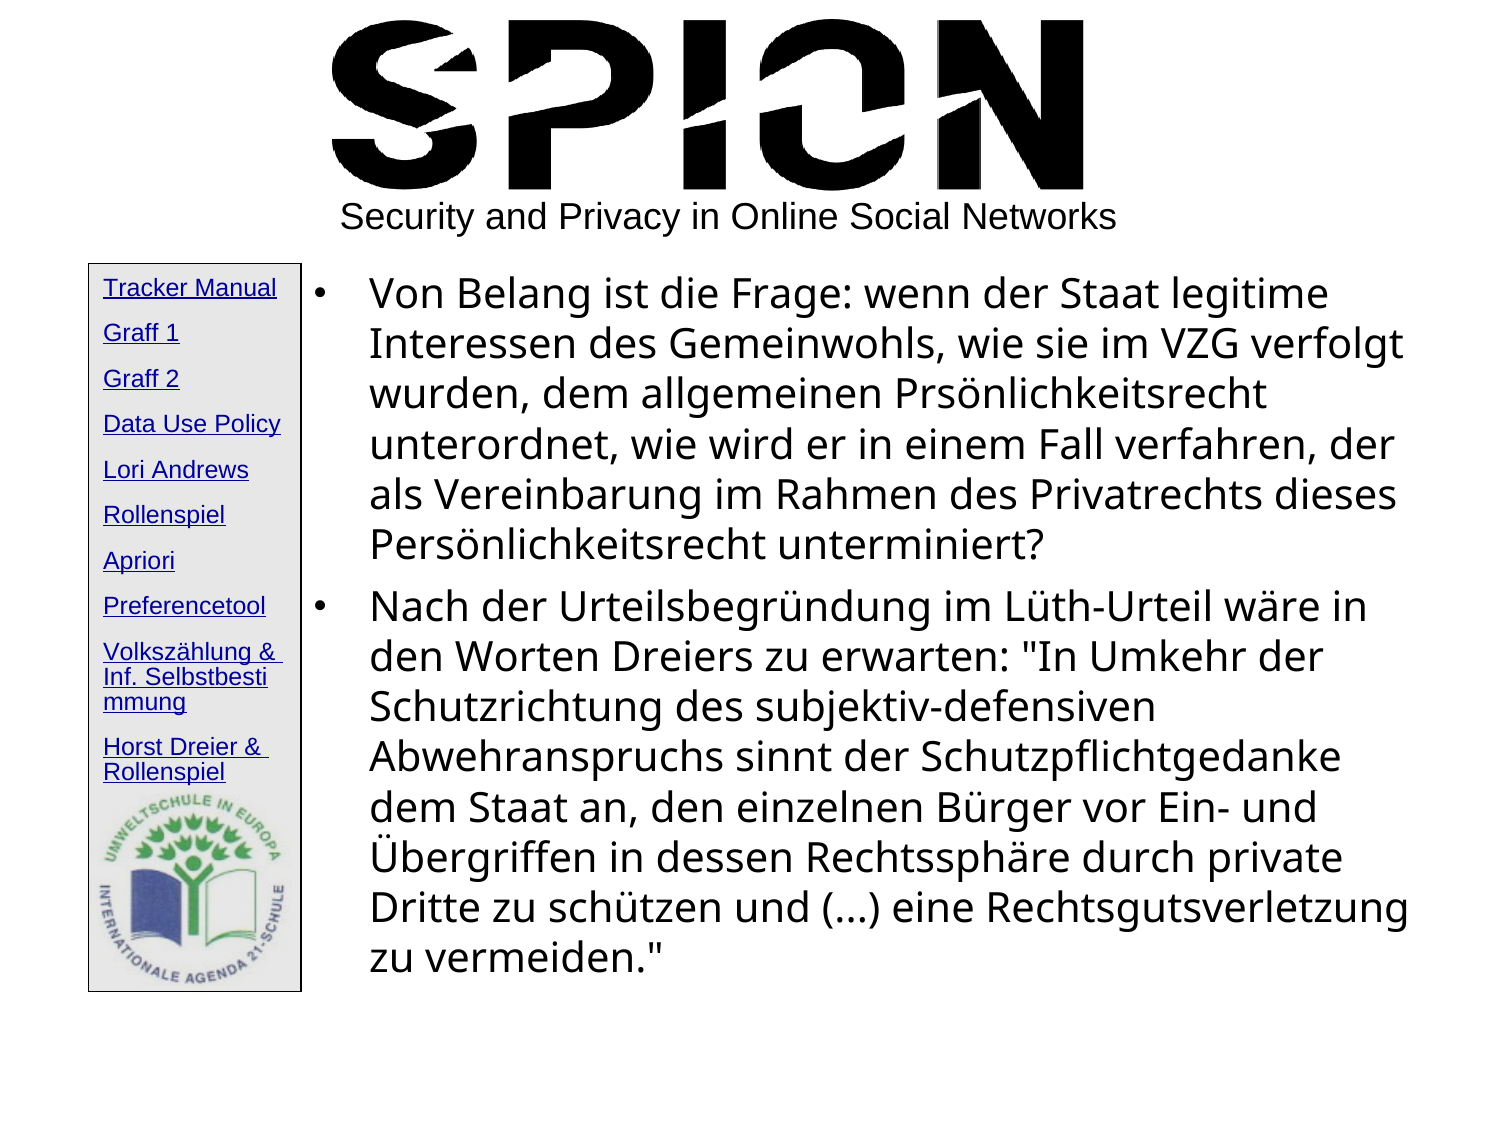

# Von Belang ist die Frage: wenn der Staat legitime Interessen des Gemeinwohls, wie sie im VZG verfolgt wurden, dem allgemeinen Prsönlichkeitsrecht unterordnet, wie wird er in einem Fall verfahren, der als Vereinbarung im Rahmen des Privatrechts dieses Persönlichkeitsrecht unterminiert?
Nach der Urteilsbegründung im Lüth-Urteil wäre in den Worten Dreiers zu erwarten: "In Umkehr der Schutzrichtung des subjektiv-defensiven Abwehranspruchs sinnt der Schutzpflichtgedanke dem Staat an, den einzelnen Bürger vor Ein- und Übergriffen in dessen Rechtssphäre durch private Dritte zu schützen und (...) eine Rechtsgutsverletzung zu vermeiden."